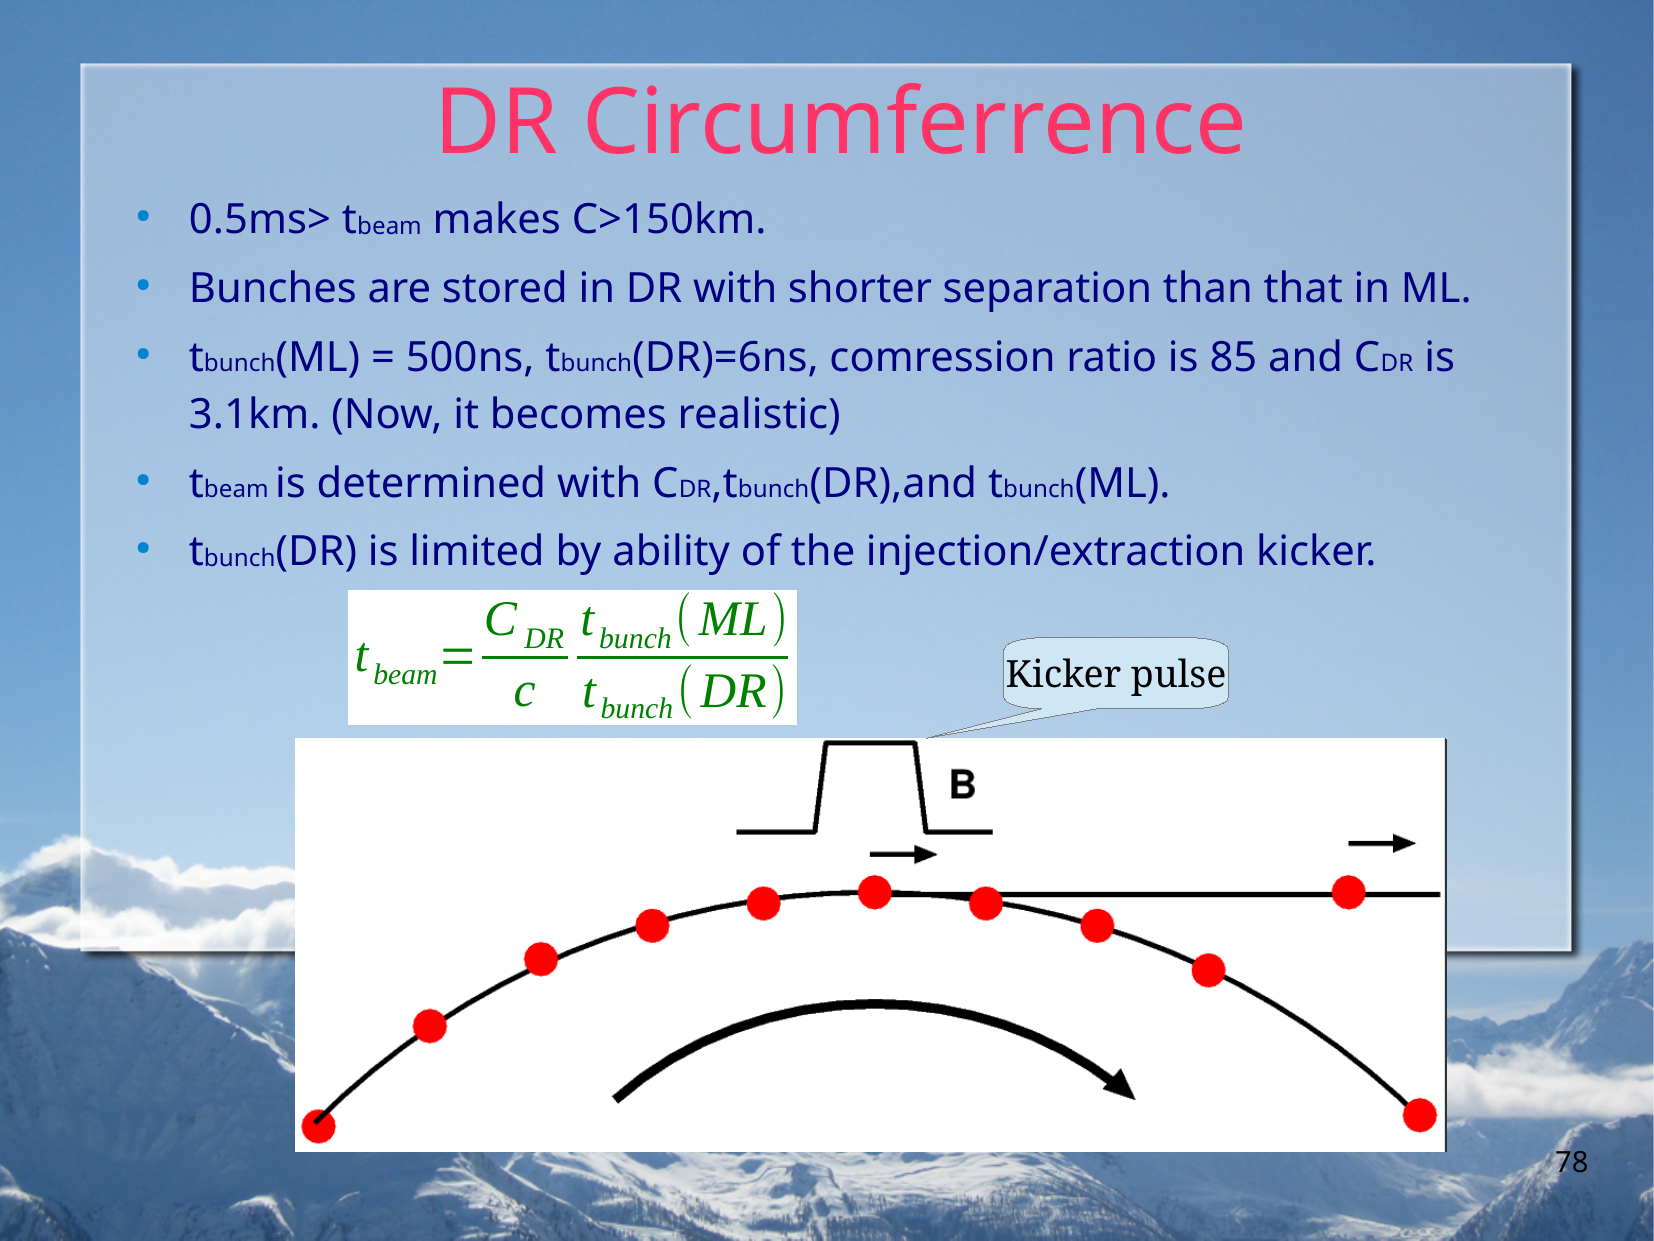

# DR Circumferrence
0.5ms> tbeam makes C>150km.
Bunches are stored in DR with shorter separation than that in ML.
tbunch(ML) = 500ns, tbunch(DR)=6ns, comression ratio is 85 and CDR is 3.1km. (Now, it becomes realistic)
tbeam is determined with CDR,tbunch(DR),and tbunch(ML).
tbunch(DR) is limited by ability of the injection/extraction kicker.
Kicker pulse
78